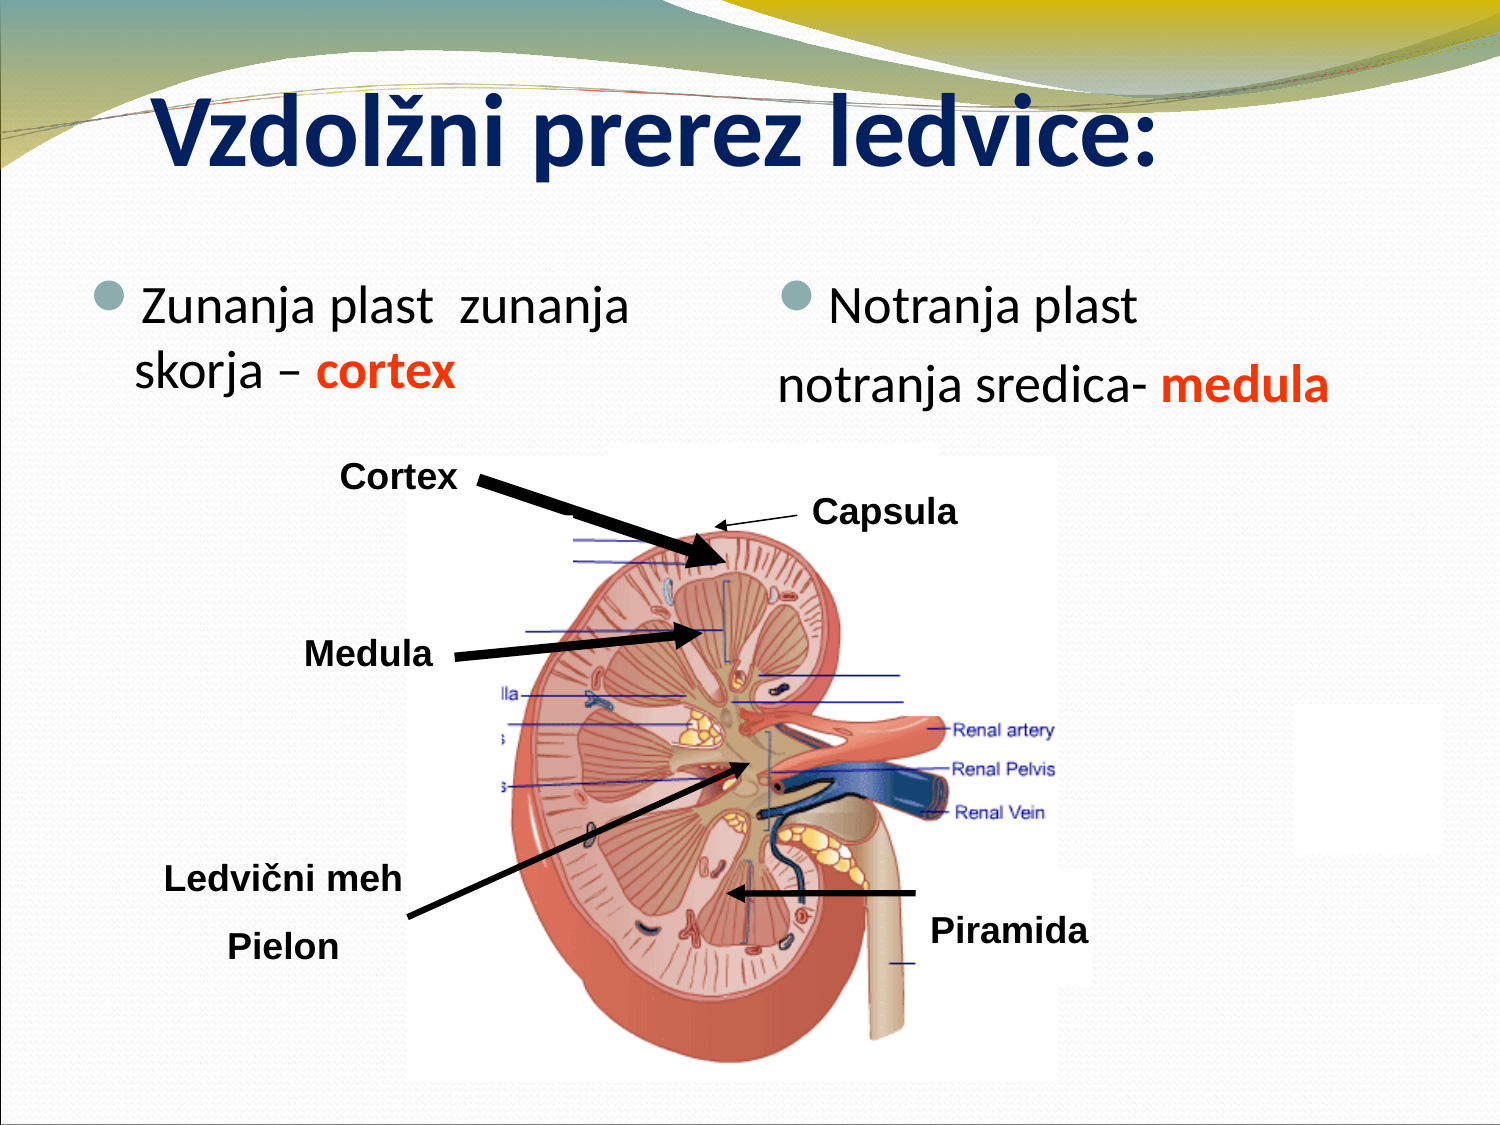

Vzdolžni prerez ledvice:
Zunanja plast zunanja skorja – cortex
Notranja plast
notranja sredica- medula
Cortex
Capsula
Medula
Ledvični meh
Pielon
Piramida